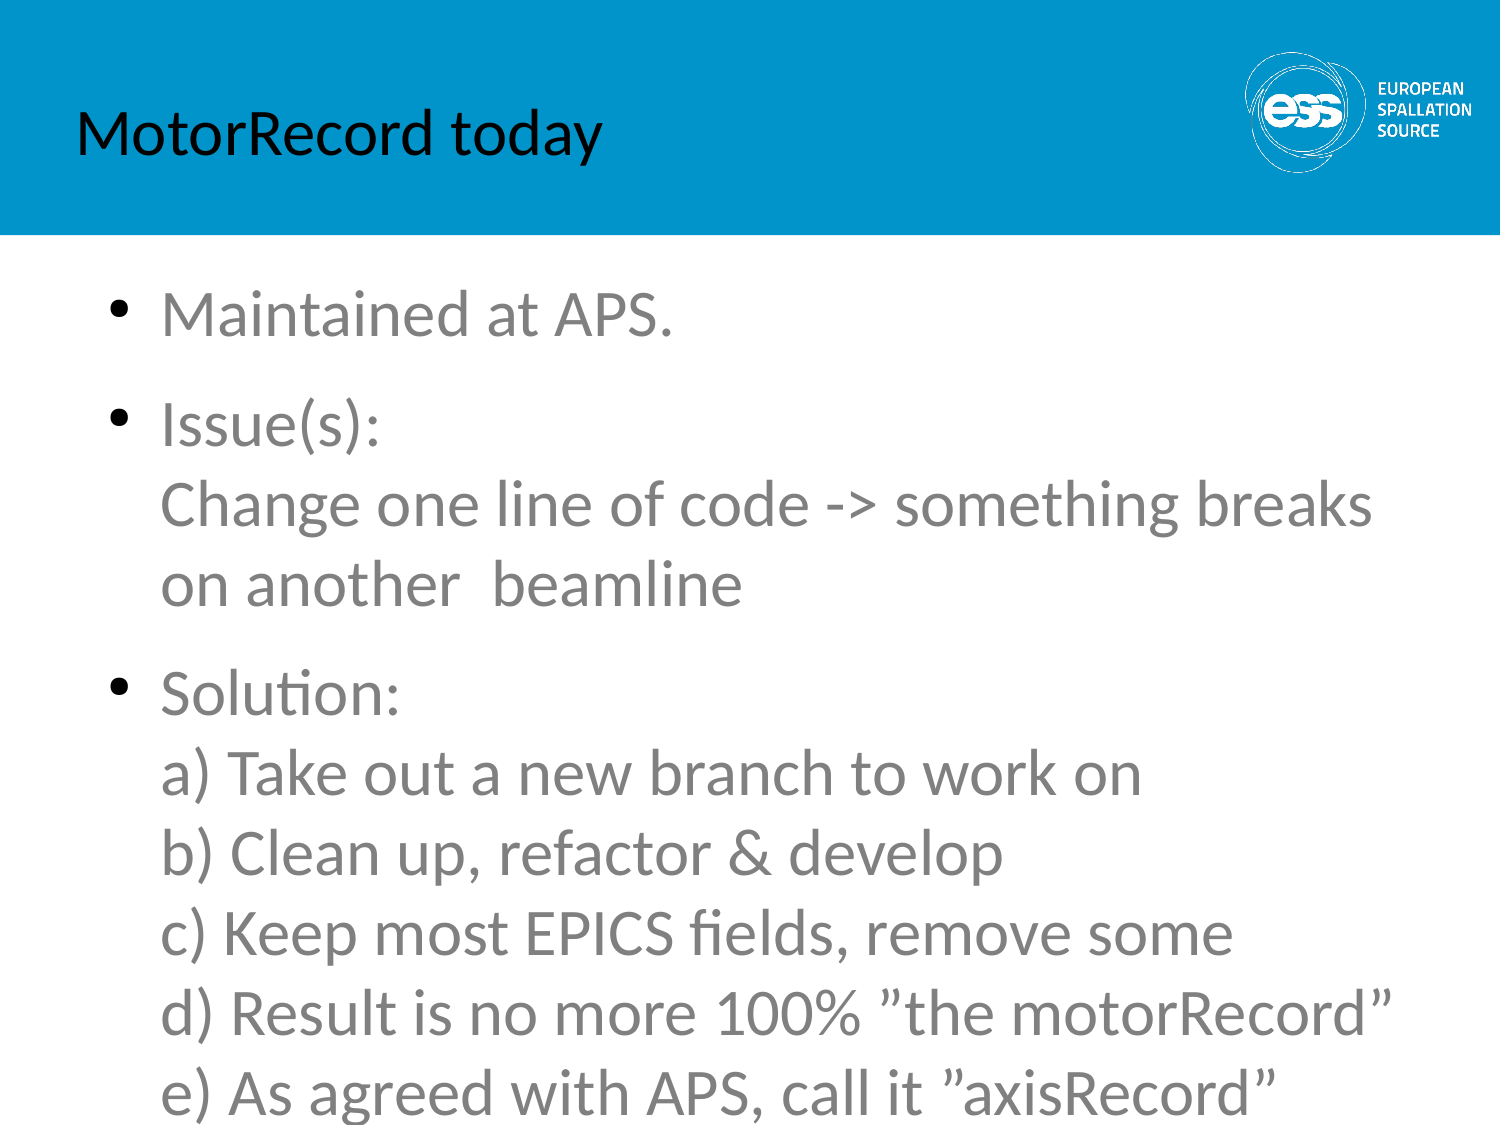

# MotorRecord today
Maintained at APS.
Issue(s):
Change one line of code -> something breaks on another beamline
Solution:
a) Take out a new branch to work on
b) Clean up, refactor & develop
c) Keep most EPICS fields, remove some
d) Result is no more 100% ”the motorRecord”
e) As agreed with APS, call it ”axisRecord”